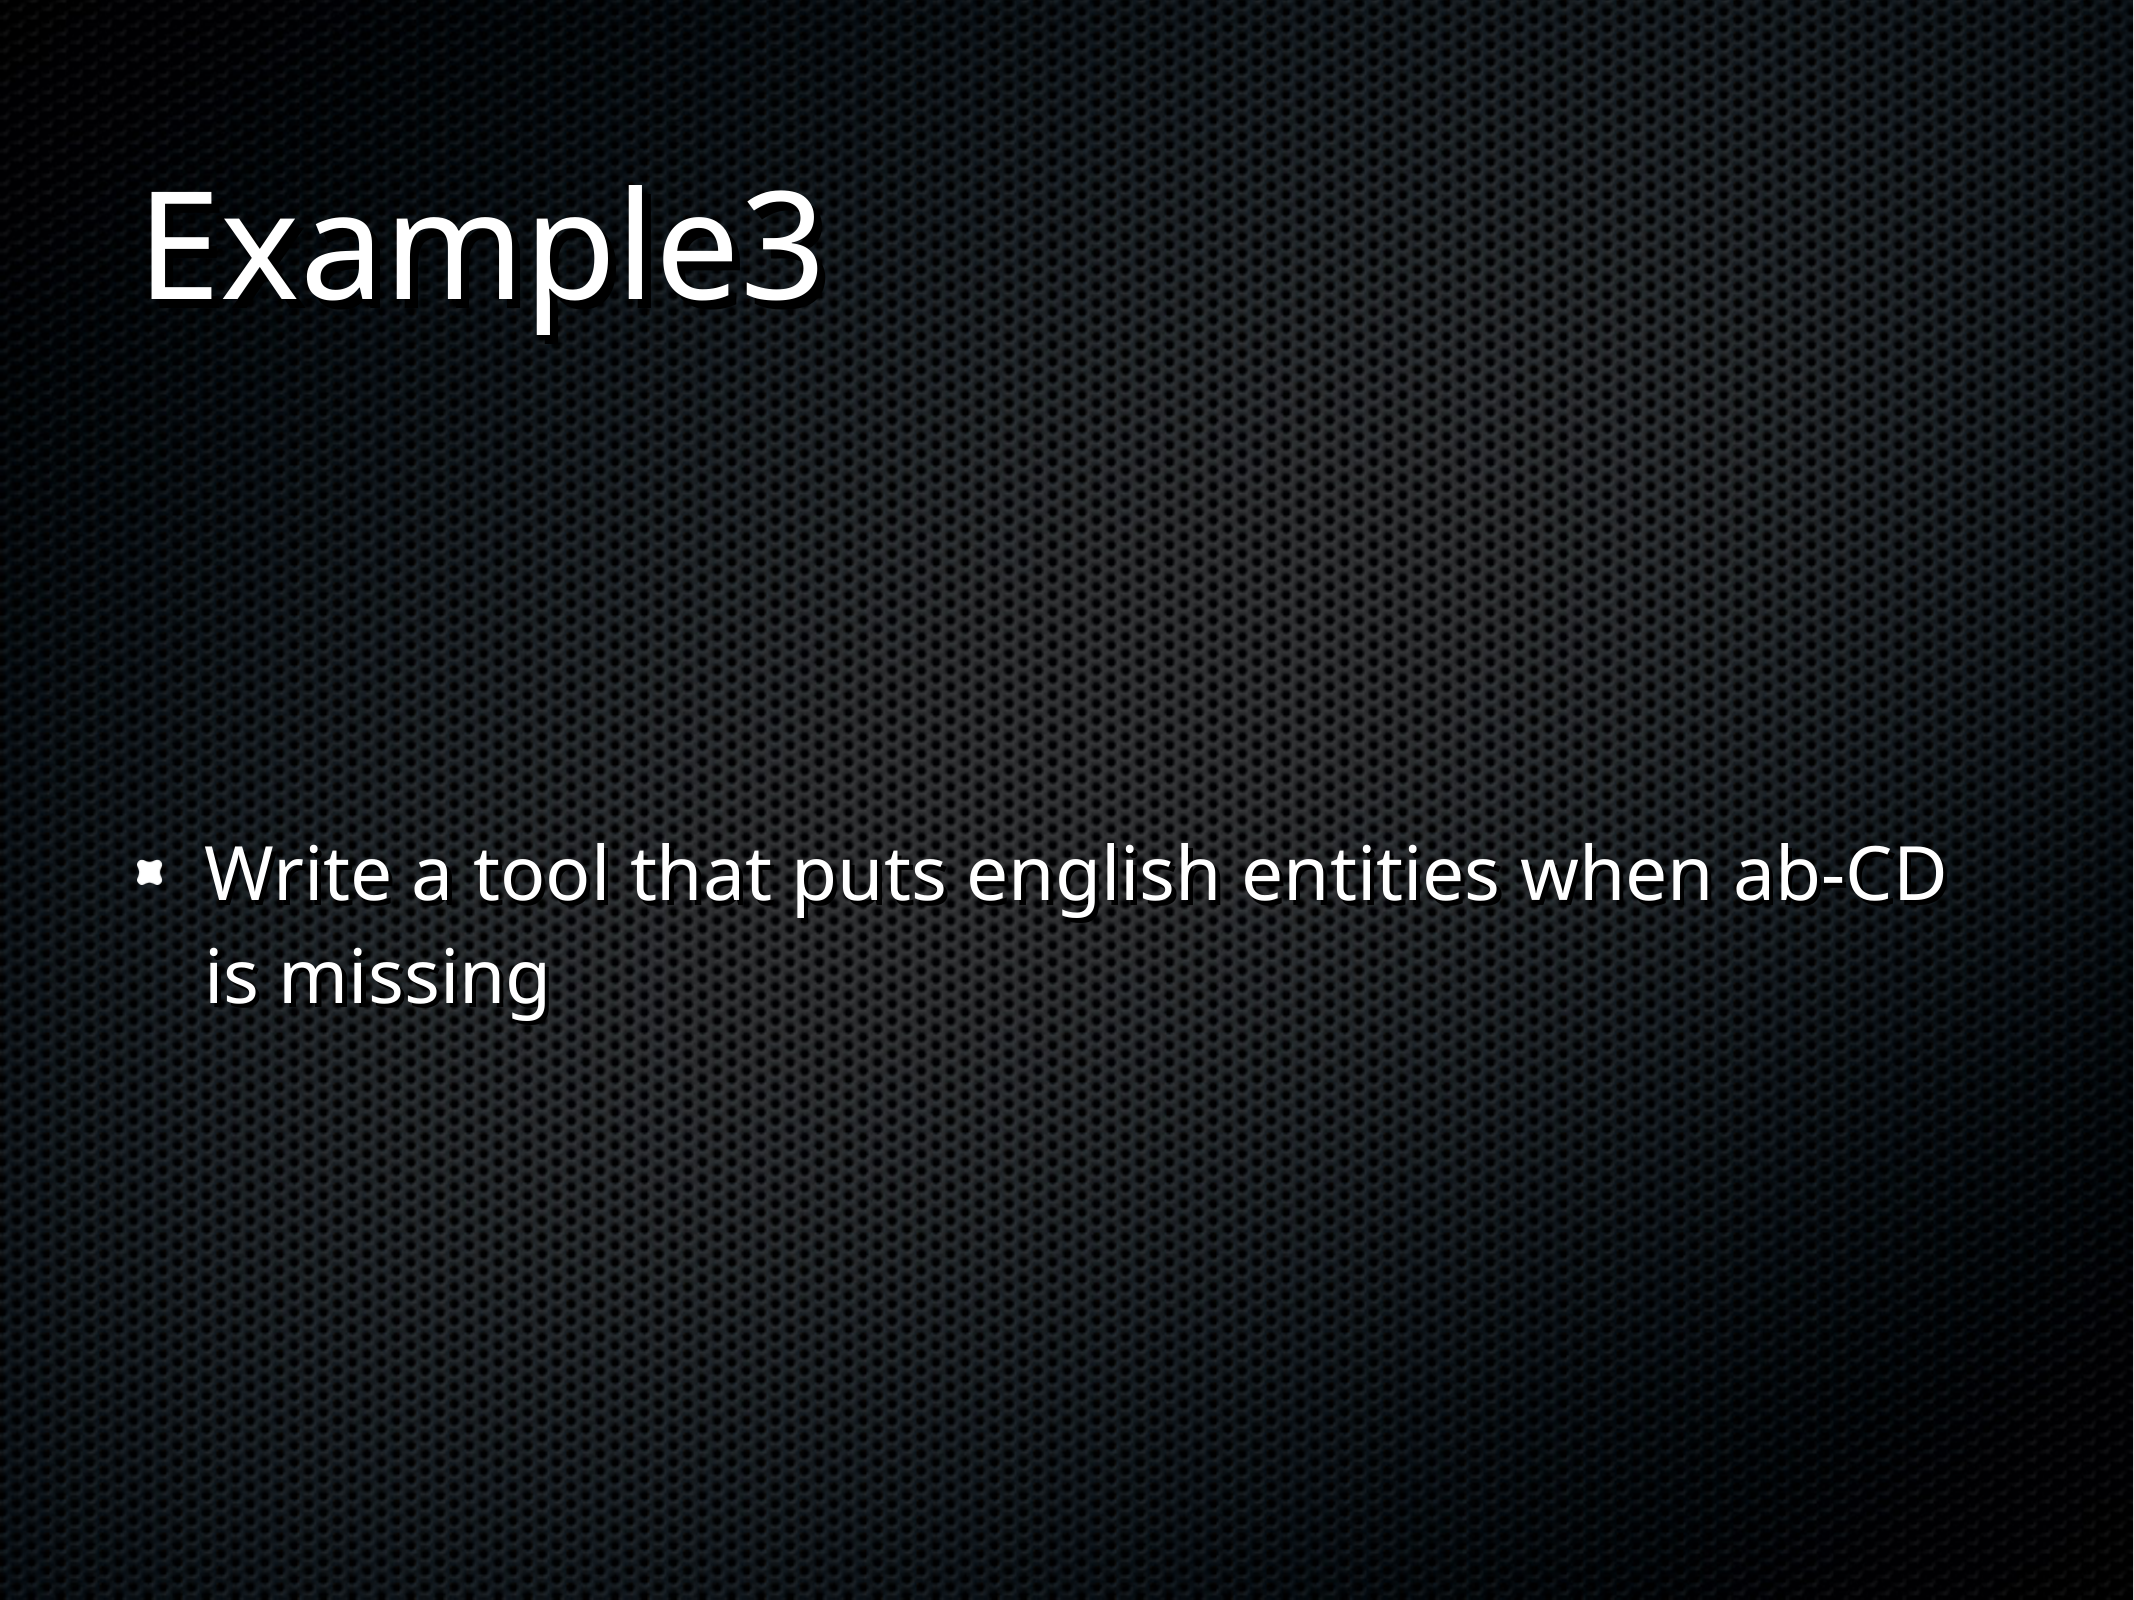

# Example3
Write a tool that puts english entities when ab-CD is missing